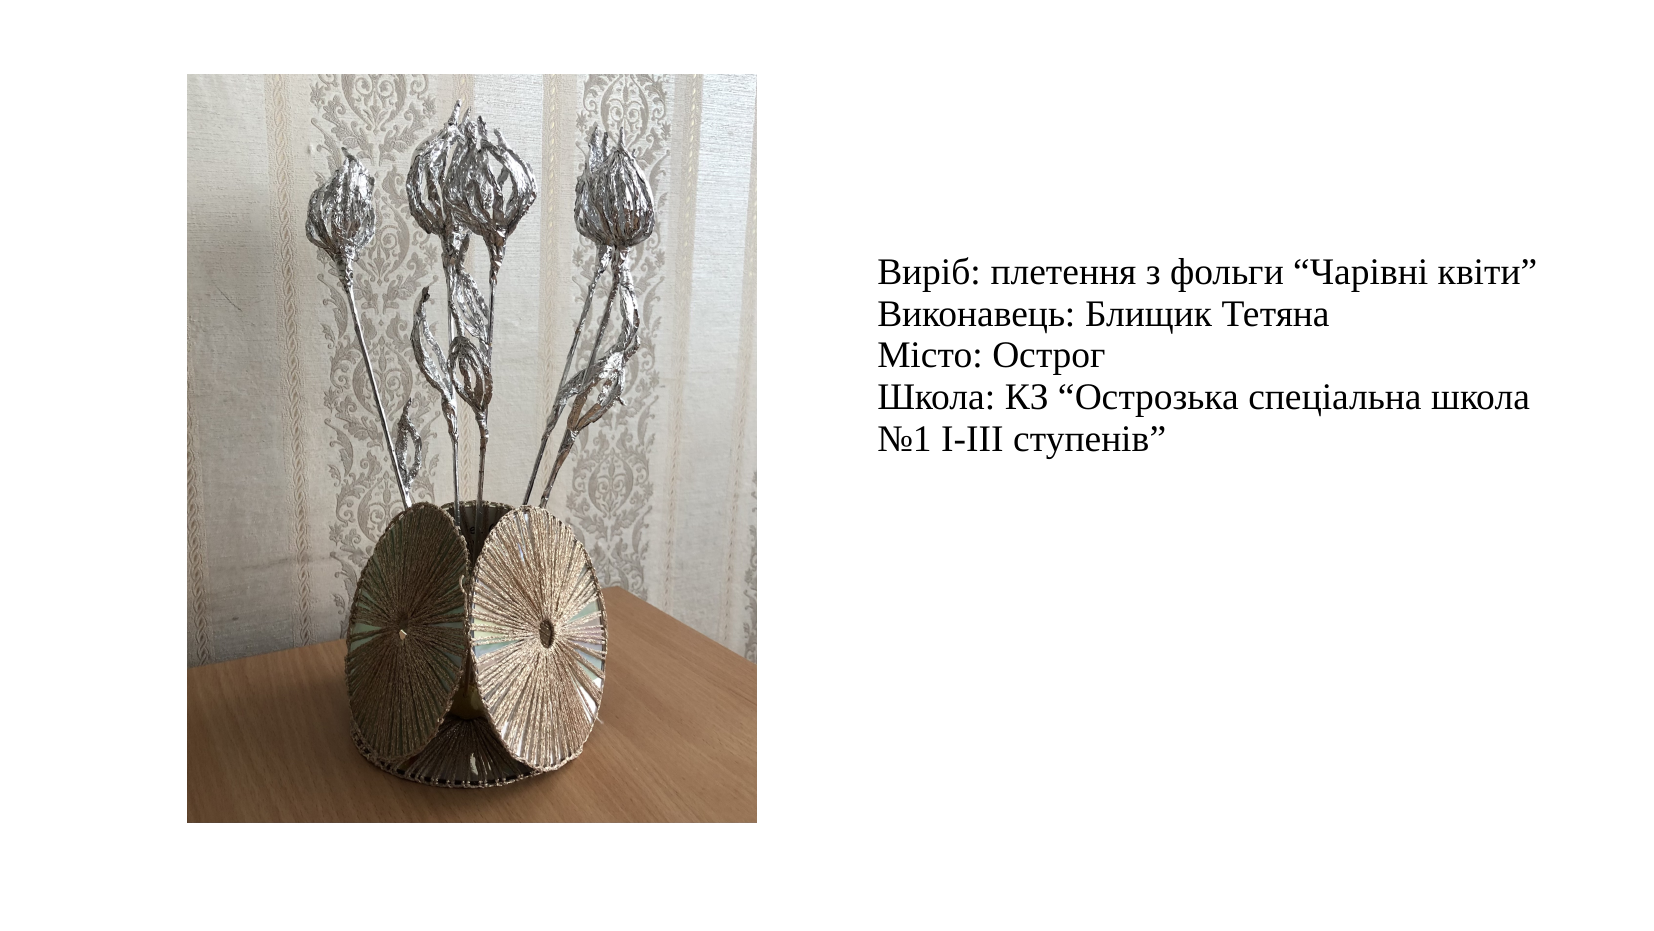

Виріб: плетення з фольги “Чарівні квіти”
Виконавець: Блищик Тетяна
Місто: Острог
Школа: КЗ “Острозька спеціальна школа №1 I-III ступенів”